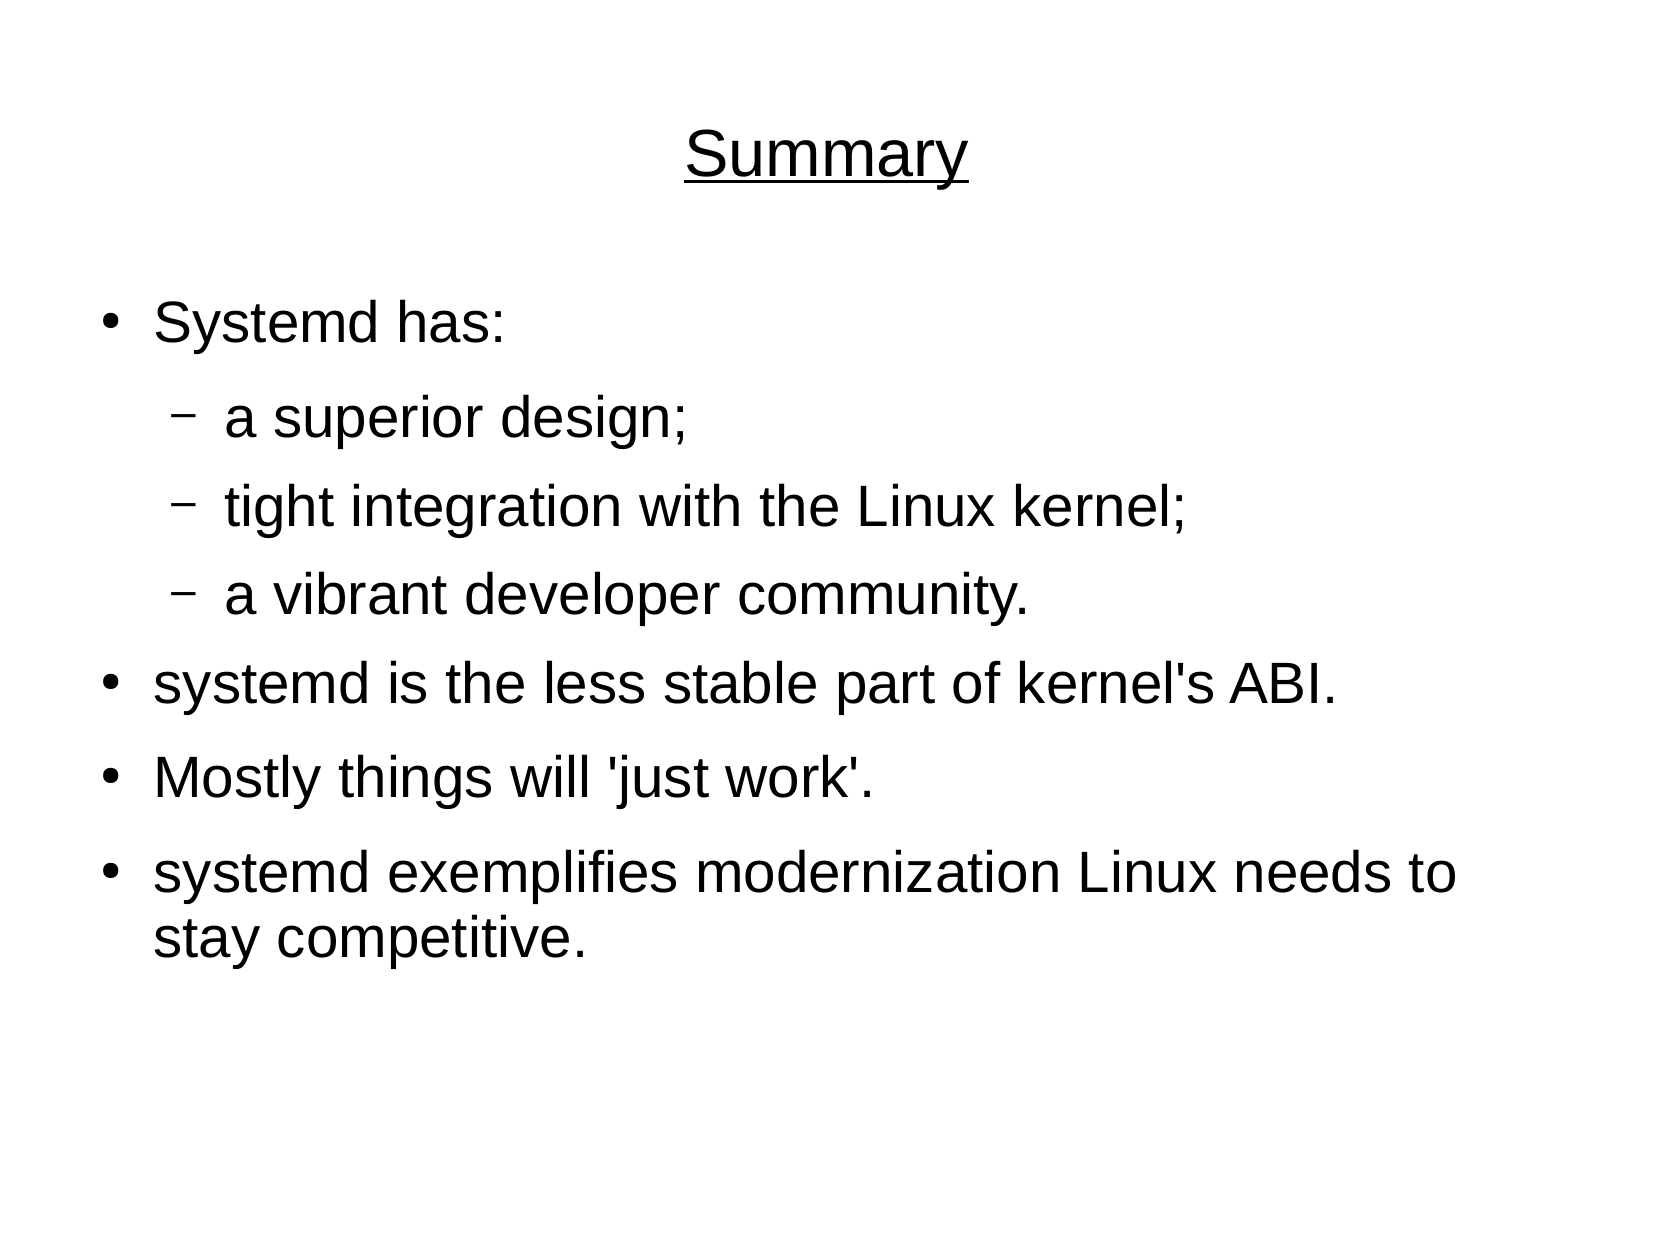

# Summary
Systemd has:
a superior design;
tight integration with the Linux kernel;
a vibrant developer community.
systemd is the less stable part of kernel's ABI.
Mostly things will 'just work'.
systemd exemplifies modernization Linux needs to stay competitive.